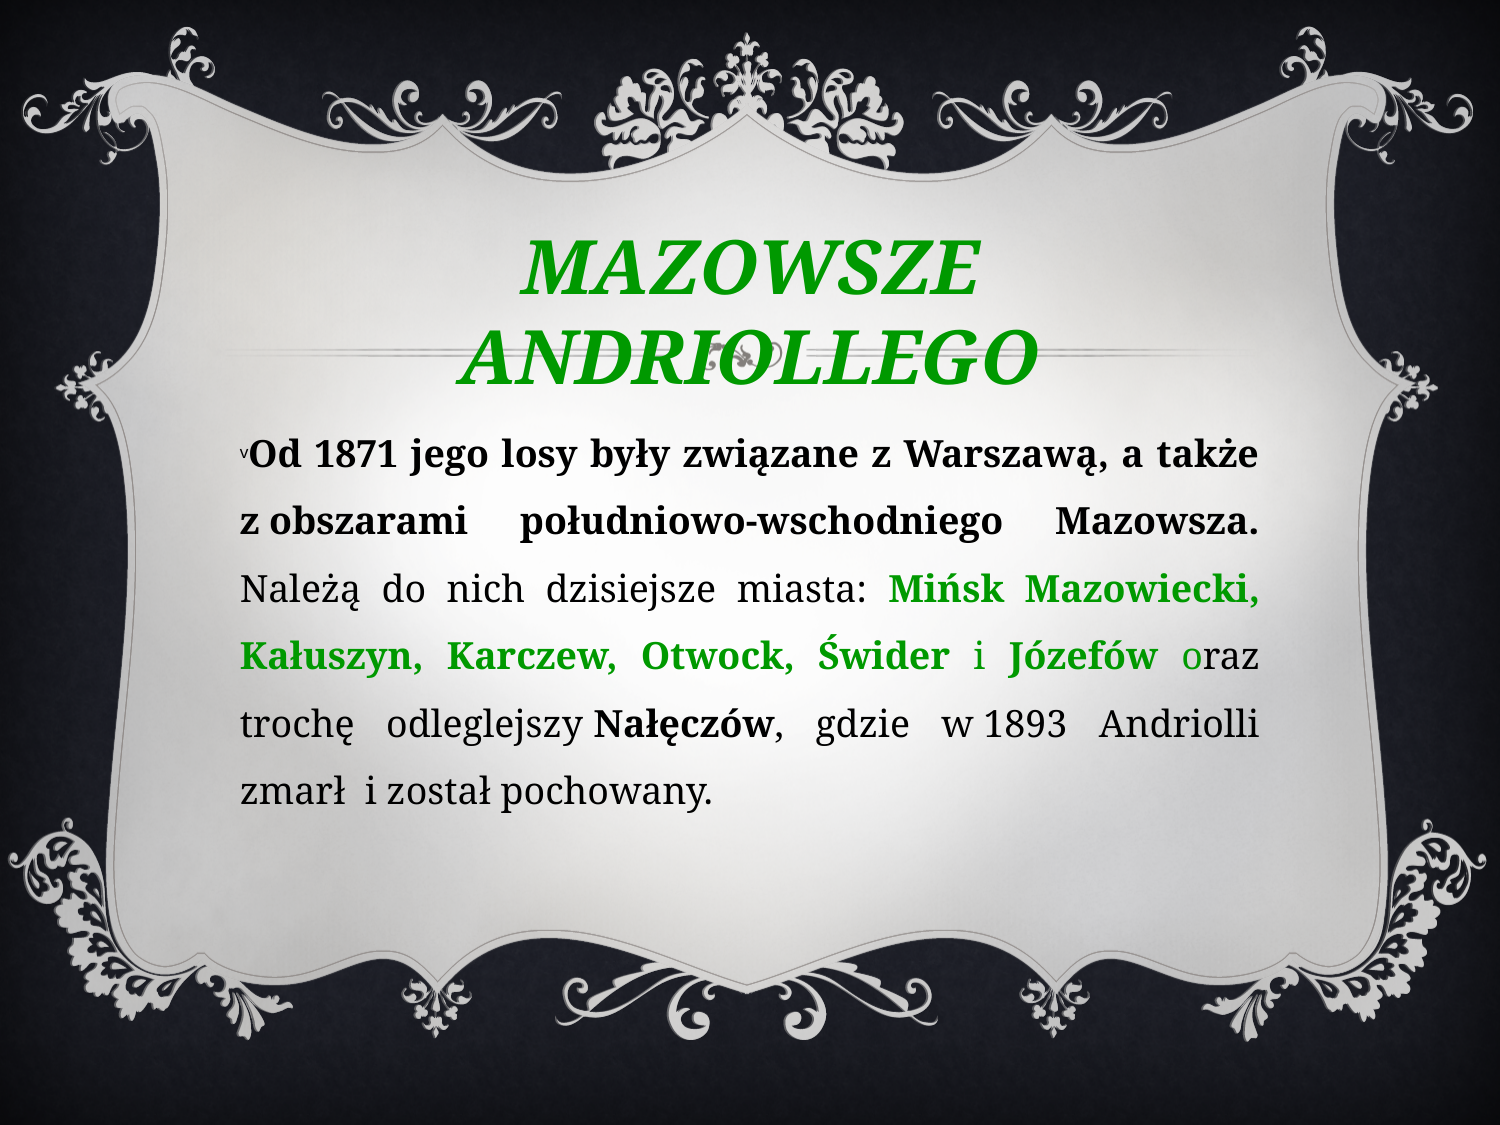

# MAZOWSZE ANDRIOLLEGO
Od 1871 jego losy były związane z Warszawą, a także z obszarami południowo-wschodniego Mazowsza. Należą do nich dzisiejsze miasta: Mińsk Mazowiecki, Kałuszyn, Karczew, Otwock, Świder i Józefów oraz trochę odleglejszy Nałęczów, gdzie w 1893 Andriolli zmarł i został pochowany.